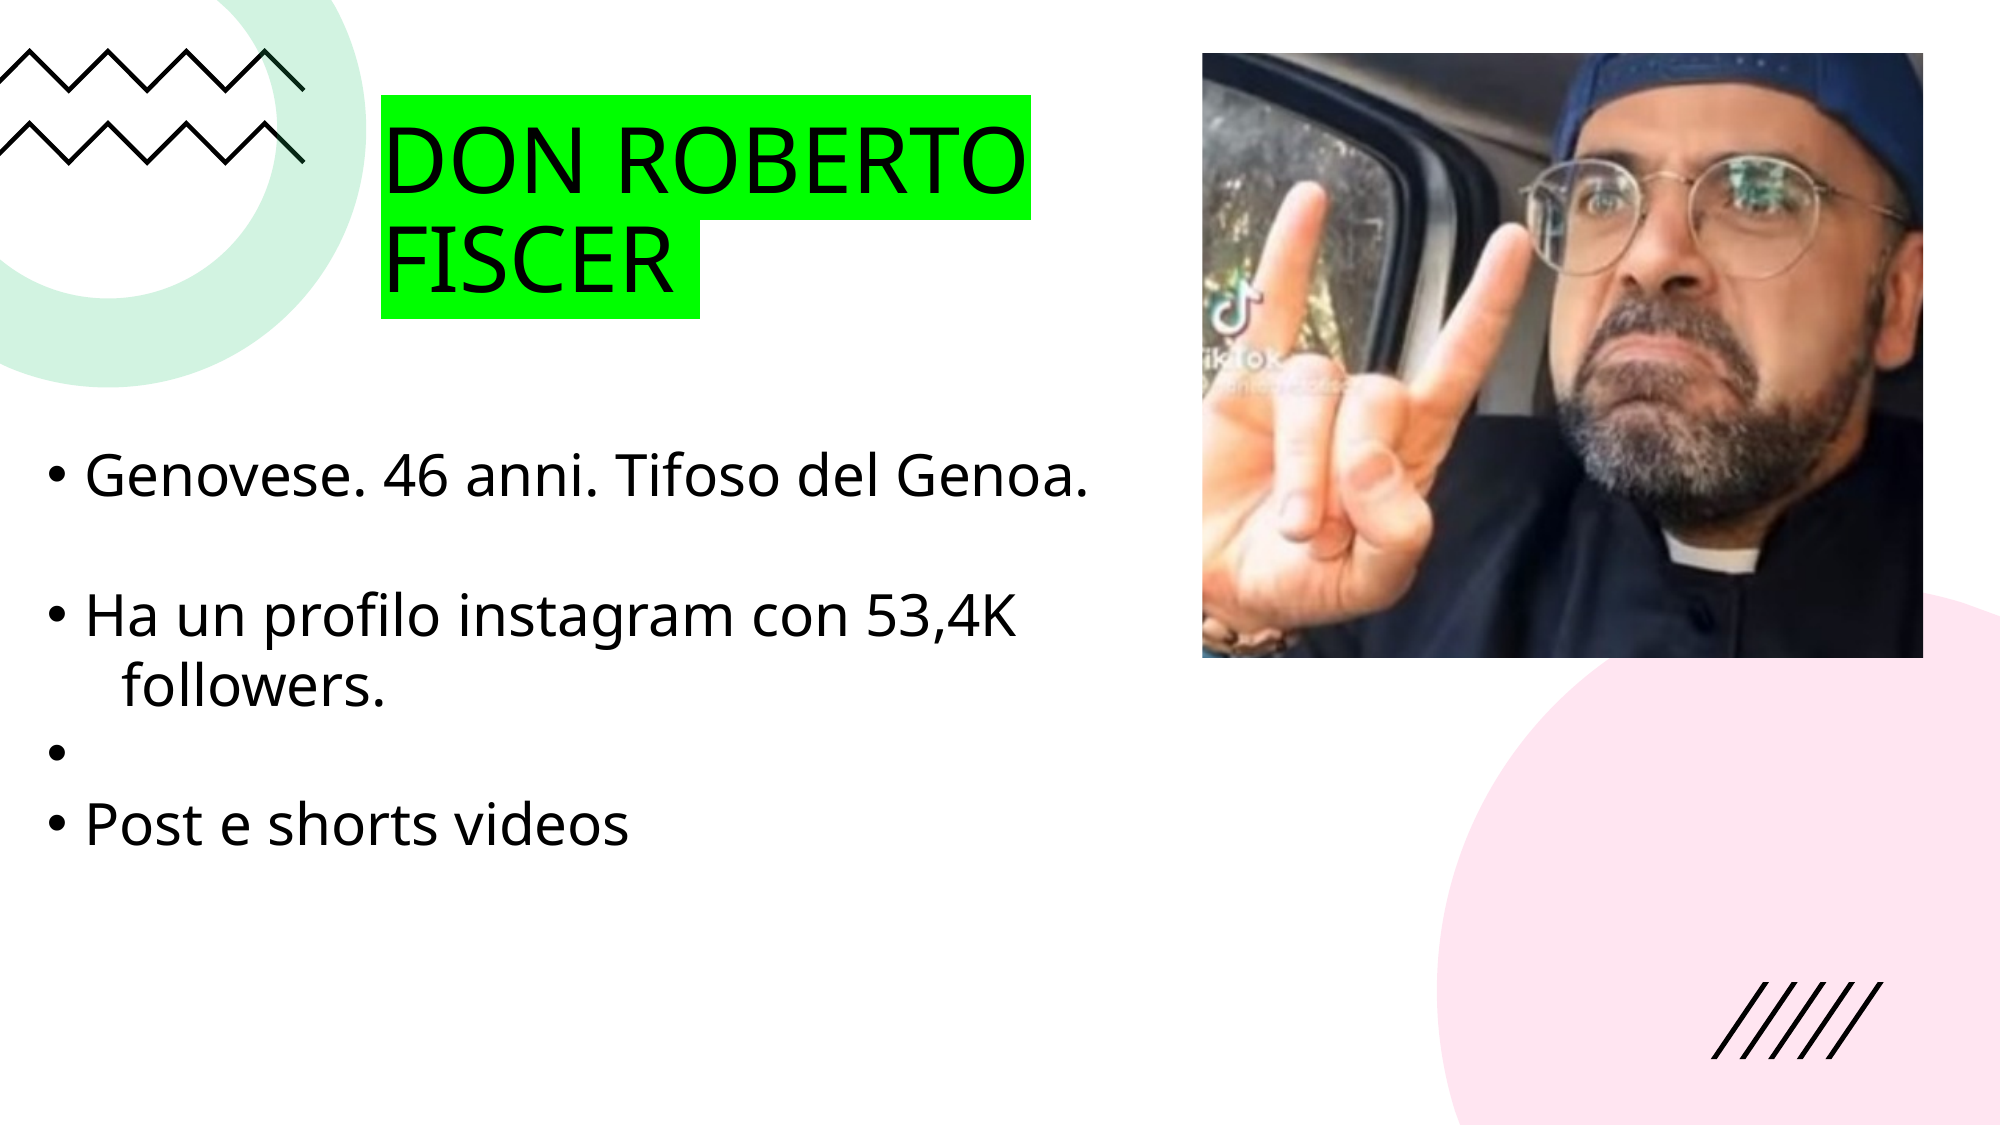

# DON ROBERTO FISCER
Genovese. 46 anni. Tifoso del Genoa.
Ha un profilo instagram con 53,4K followers.
Post e shorts videos